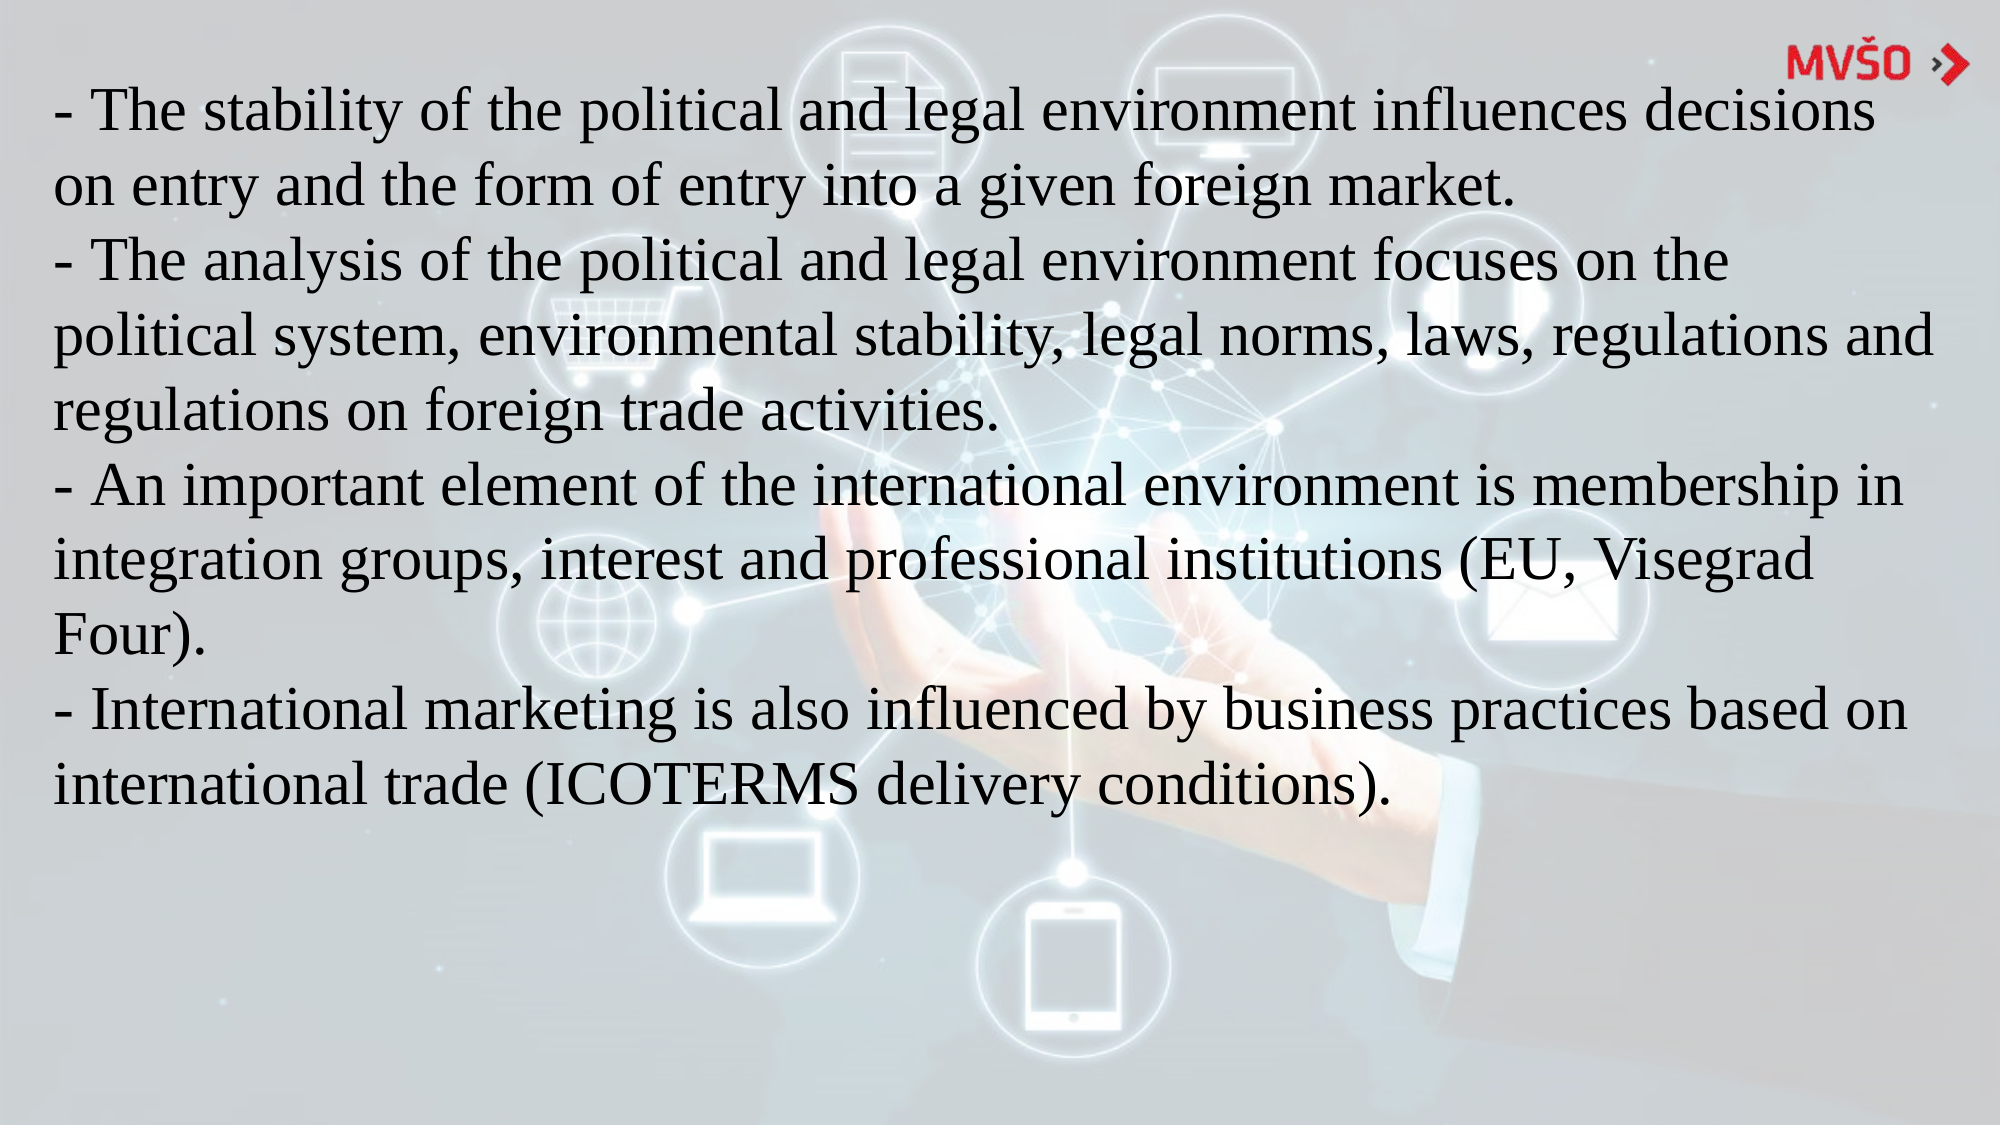

- The stability of the political and legal environment influences decisions on entry and the form of entry into a given foreign market.
- The analysis of the political and legal environment focuses on the political system, environmental stability, legal norms, laws, regulations and regulations on foreign trade activities.
- An important element of the international environment is membership in integration groups, interest and professional institutions (EU, Visegrad Four).
- International marketing is also influenced by business practices based on international trade (ICOTERMS delivery conditions).